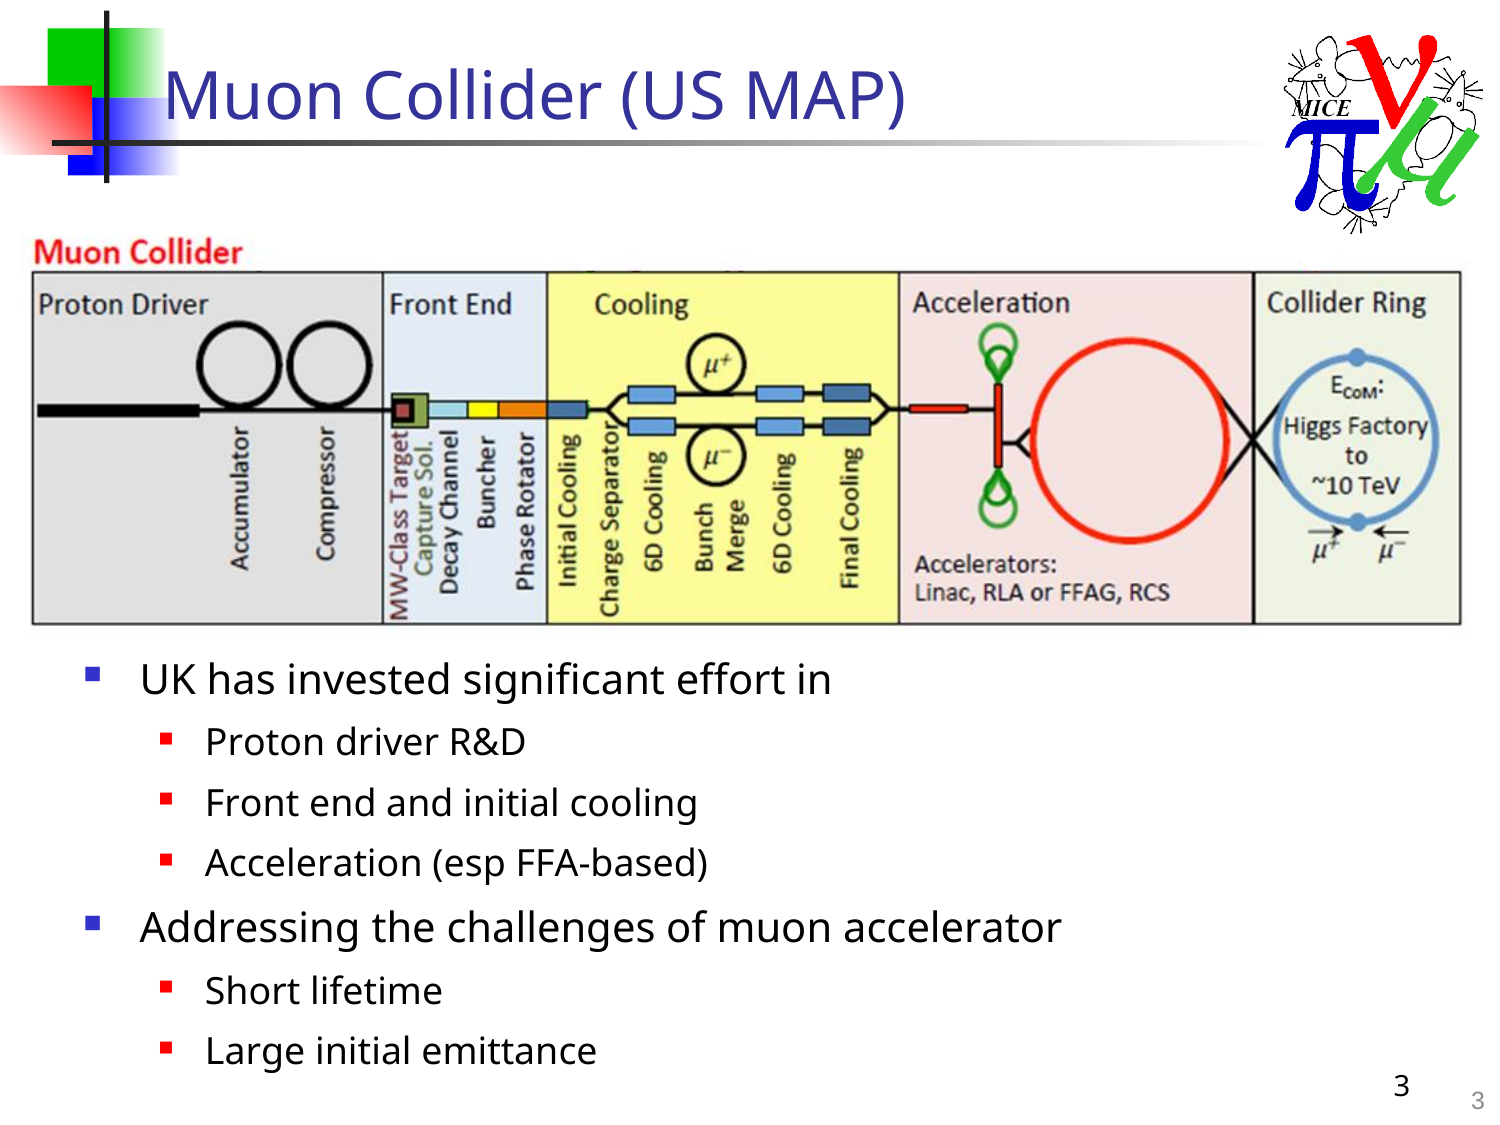

# Muon Collider (US MAP)
UK has invested significant effort in
Proton driver R&D
Front end and initial cooling
Acceleration (esp FFA-based)
Addressing the challenges of muon accelerator
Short lifetime
Large initial emittance
3